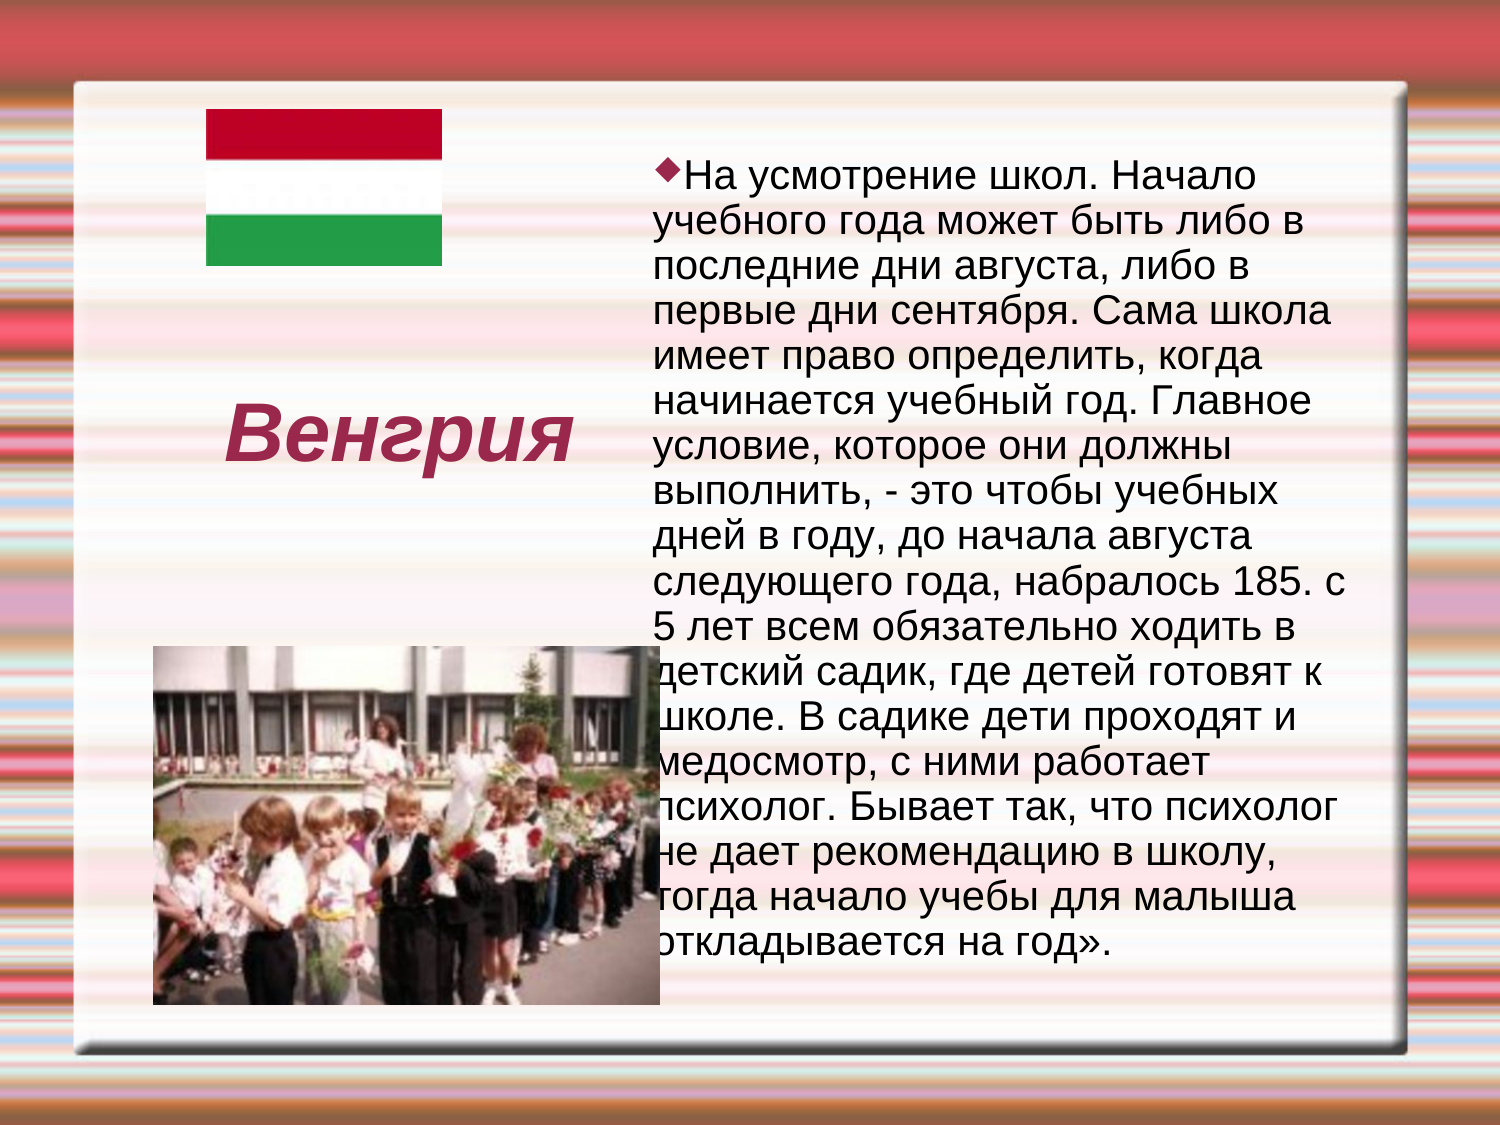

На усмотрение школ. Начало учебного года может быть либо в последние дни августа, либо в первые дни сентября. Сама школа имеет право определить, когда начинается учебный год. Главное условие, которое они должны выполнить, - это чтобы учебных дней в году, до начала августа следующего года, набралось 185. с 5 лет всем обязательно ходить в детский садик, где детей готовят к школе. В садике дети проходят и медосмотр, с ними работает психолог. Бывает так, что психолог не дает рекомендацию в школу, тогда начало учебы для малыша откладывается на год».
# Венгрия